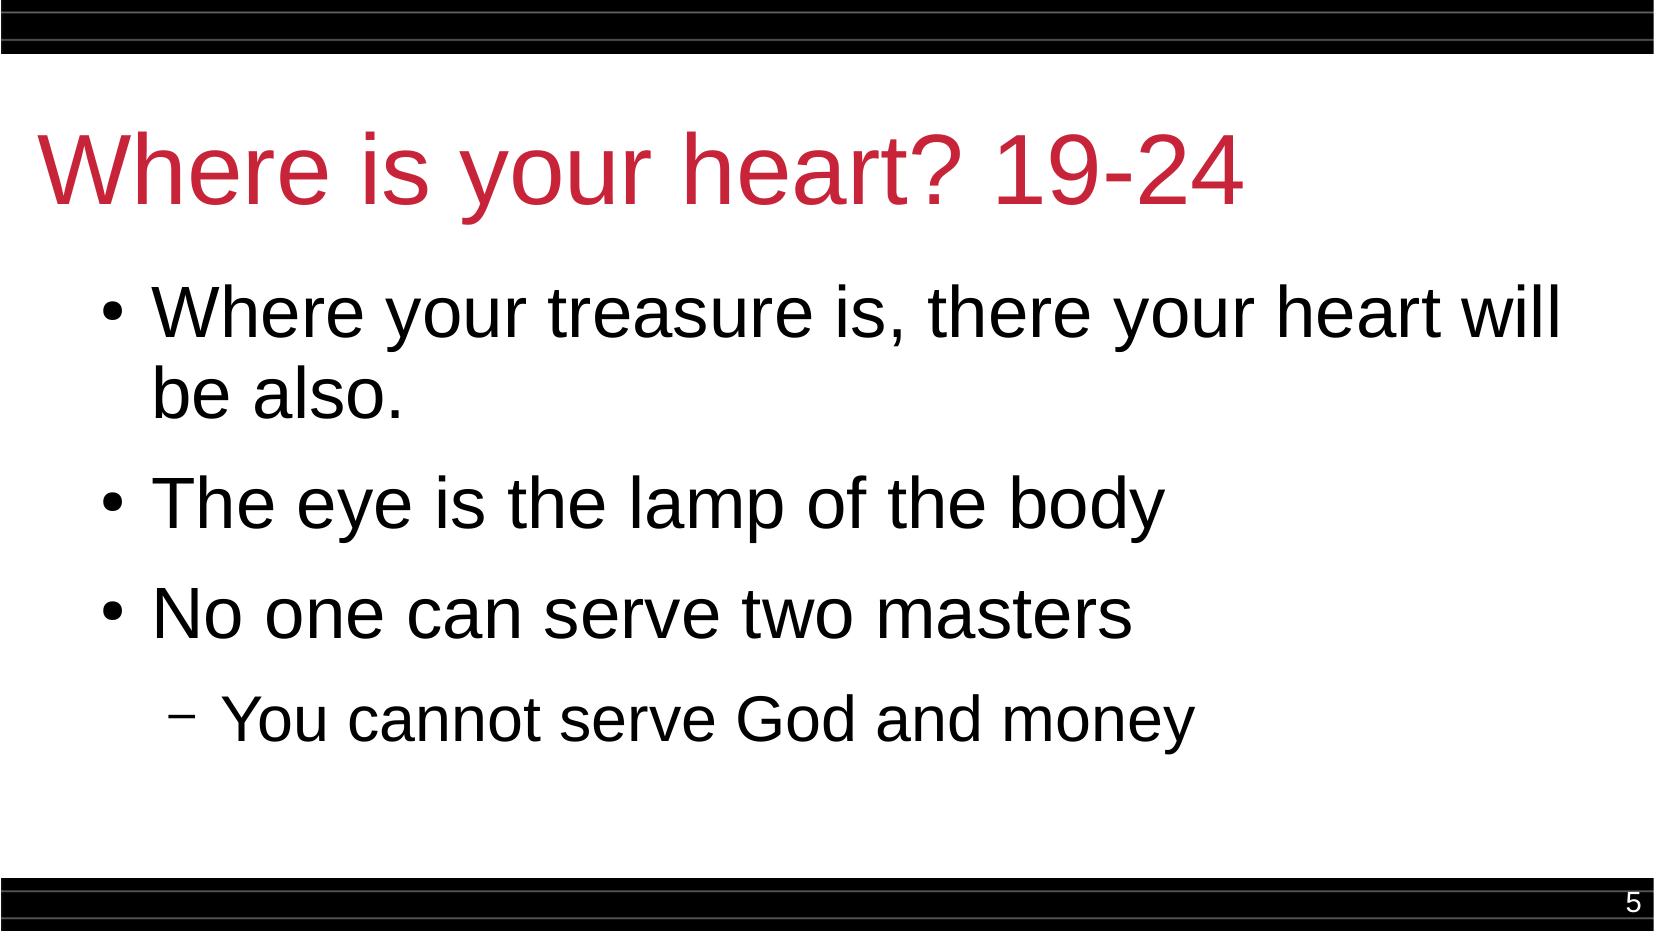

# Where is your heart? 19-24
Where your treasure is, there your heart will be also.
The eye is the lamp of the body
No one can serve two masters
You cannot serve God and money